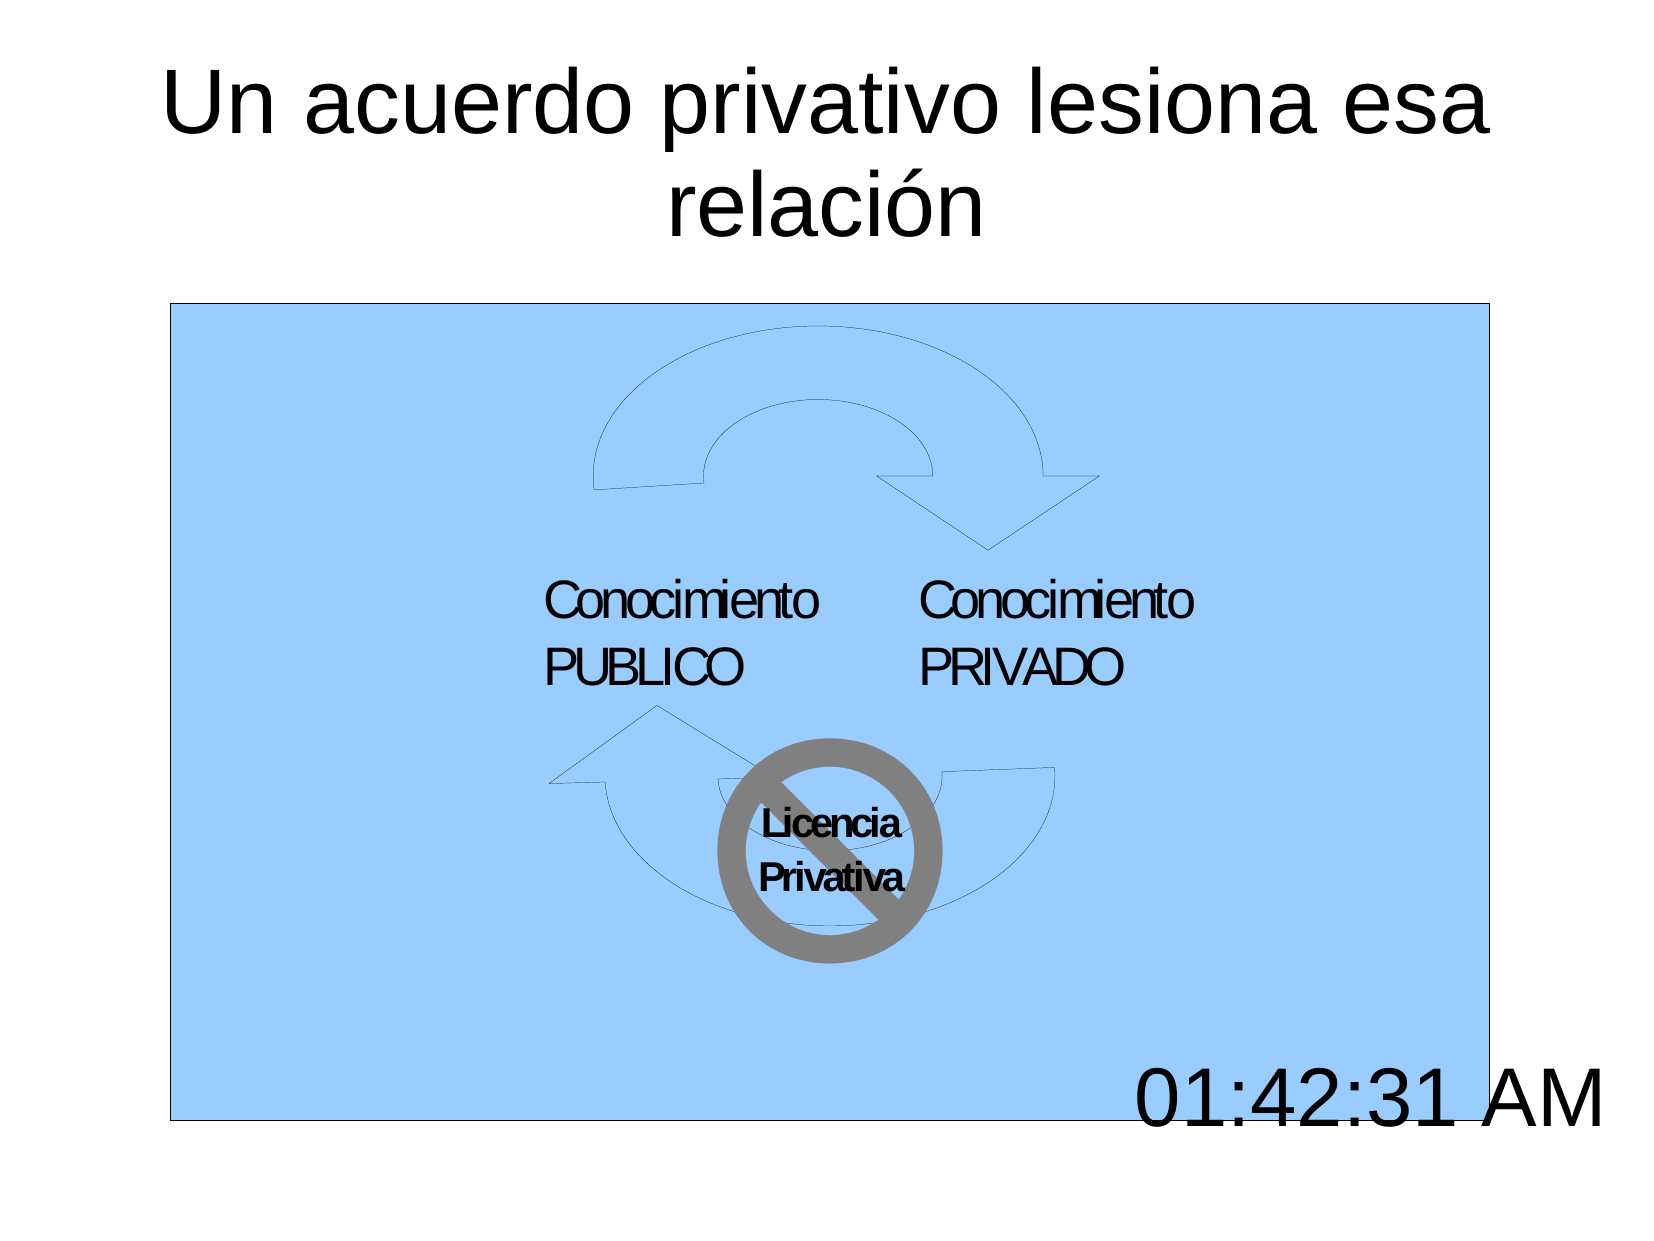

# Un acuerdo privativo lesiona esa relación
03:12:32 AM